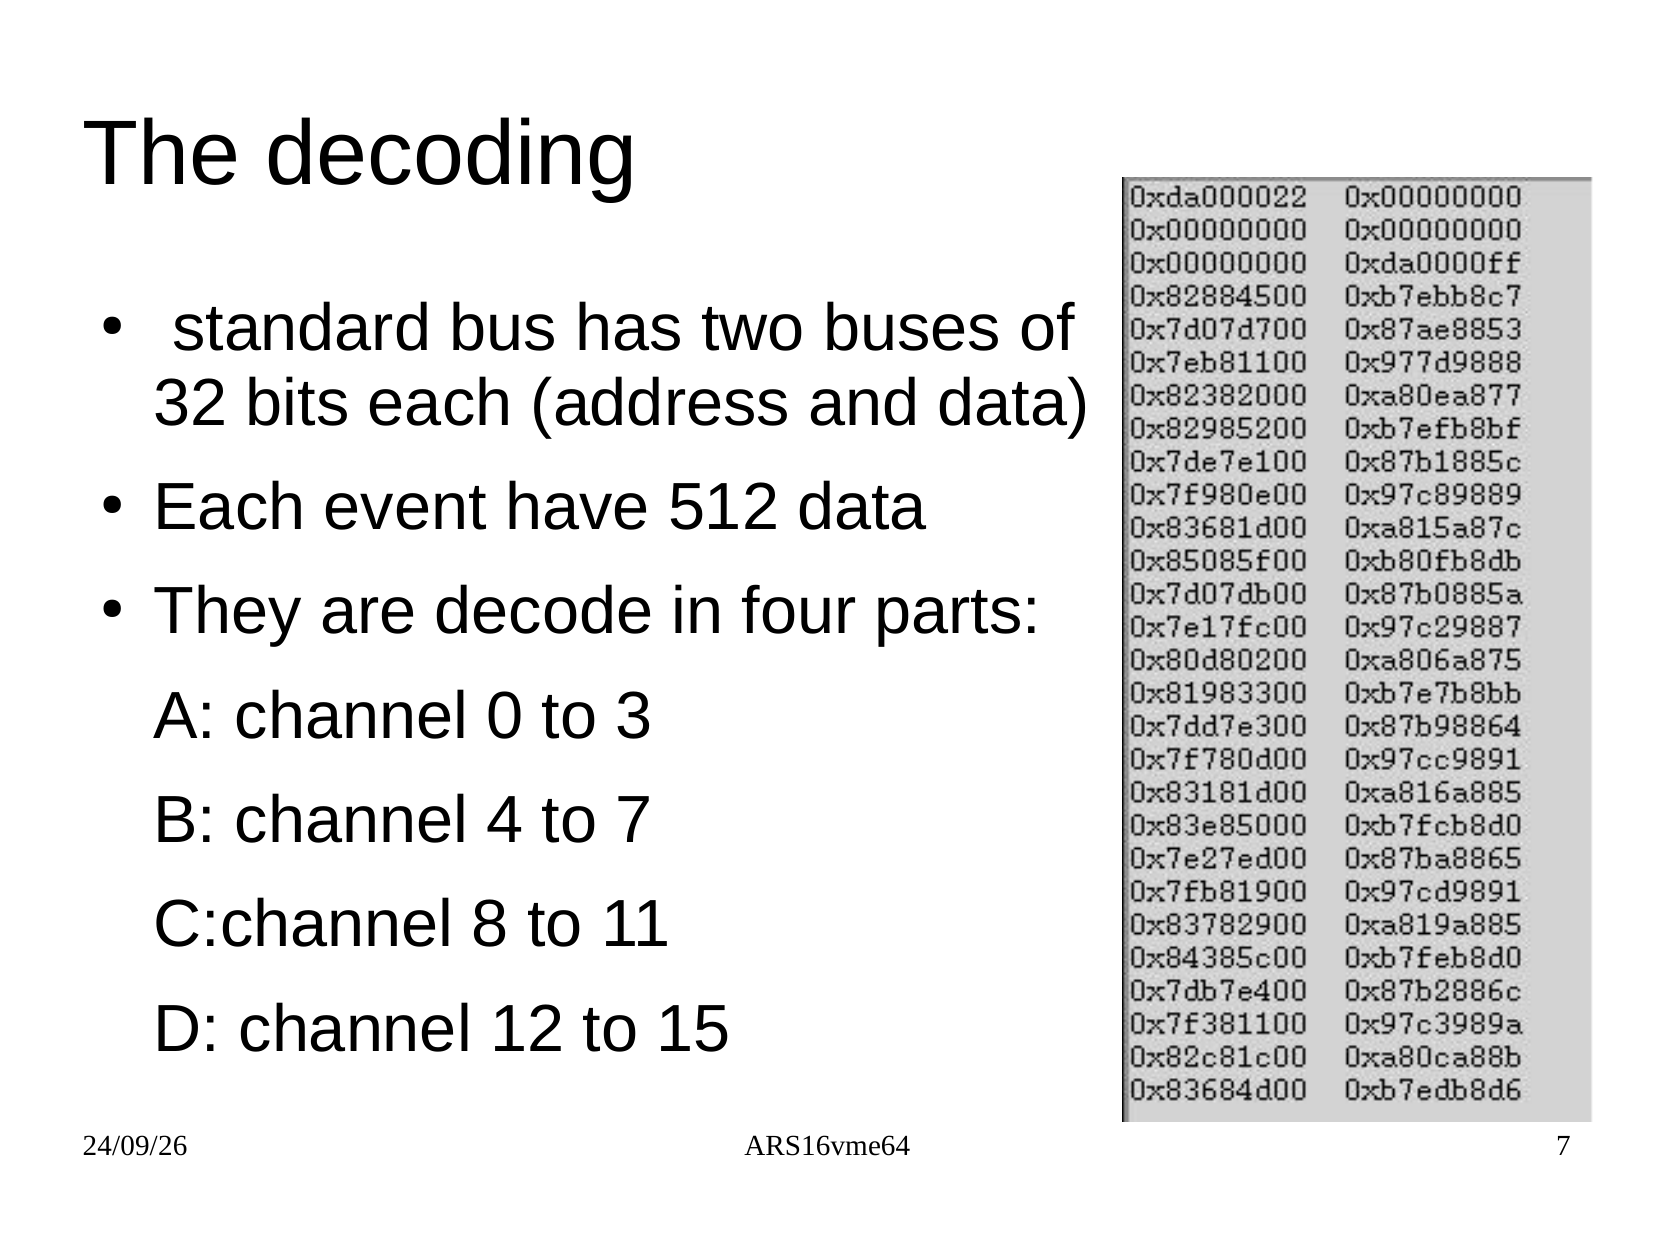

# The decoding
 standard bus has two buses of 32 bits each (address and data)
Each event have 512 data
They are decode in four parts:
A: channel 0 to 3
B: channel 4 to 7
C:channel 8 to 11
D: channel 12 to 15
ARS16vme64
7